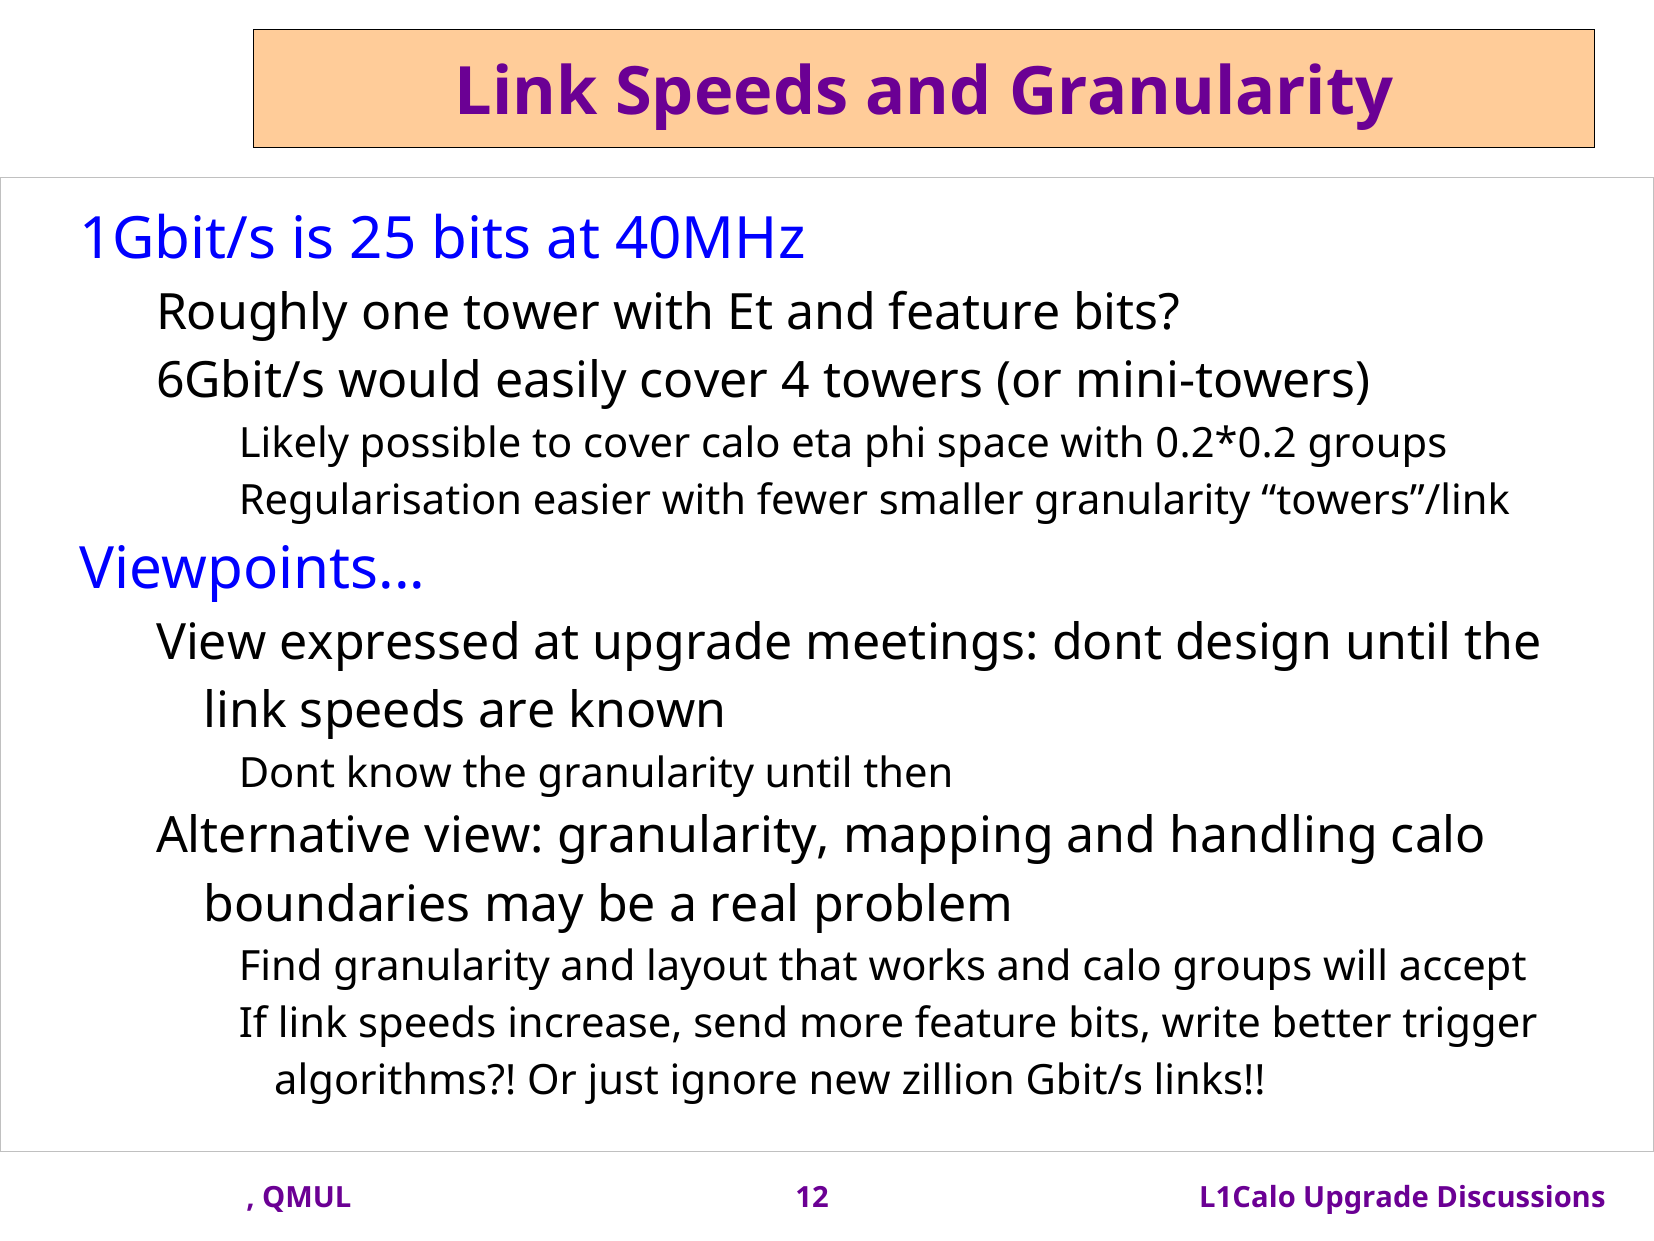

# Link Speeds and Granularity
1Gbit/s is 25 bits at 40MHz
Roughly one tower with Et and feature bits?
6Gbit/s would easily cover 4 towers (or mini-towers)
Likely possible to cover calo eta phi space with 0.2*0.2 groups
Regularisation easier with fewer smaller granularity “towers”/link
Viewpoints...
View expressed at upgrade meetings: dont design until the link speeds are known
Dont know the granularity until then
Alternative view: granularity, mapping and handling calo boundaries may be a real problem
Find granularity and layout that works and calo groups will accept
If link speeds increase, send more feature bits, write better trigger algorithms?! Or just ignore new zillion Gbit/s links!!